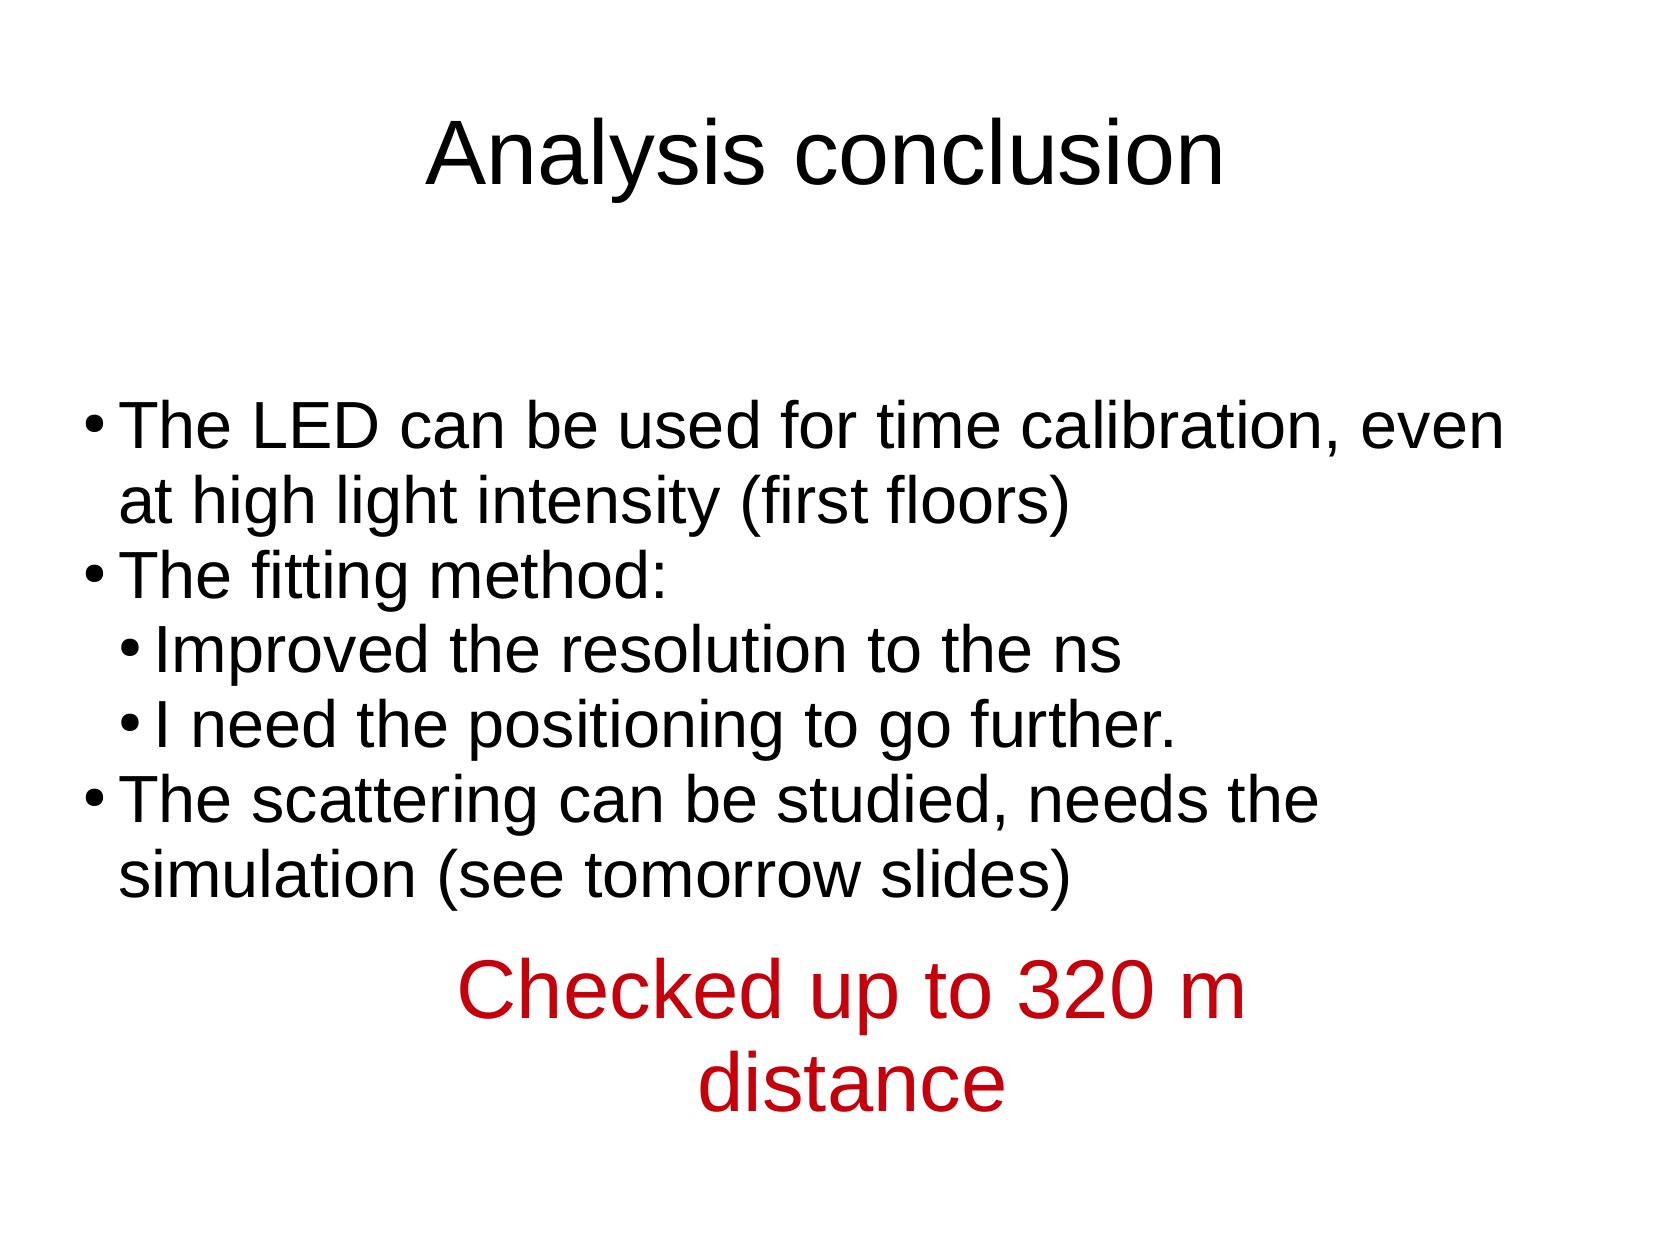

# Analysis conclusion
The LED can be used for time calibration, even at high light intensity (first floors)
The fitting method:
Improved the resolution to the ns
I need the positioning to go further.
The scattering can be studied, needs the simulation (see tomorrow slides)
Checked up to 320 m distance